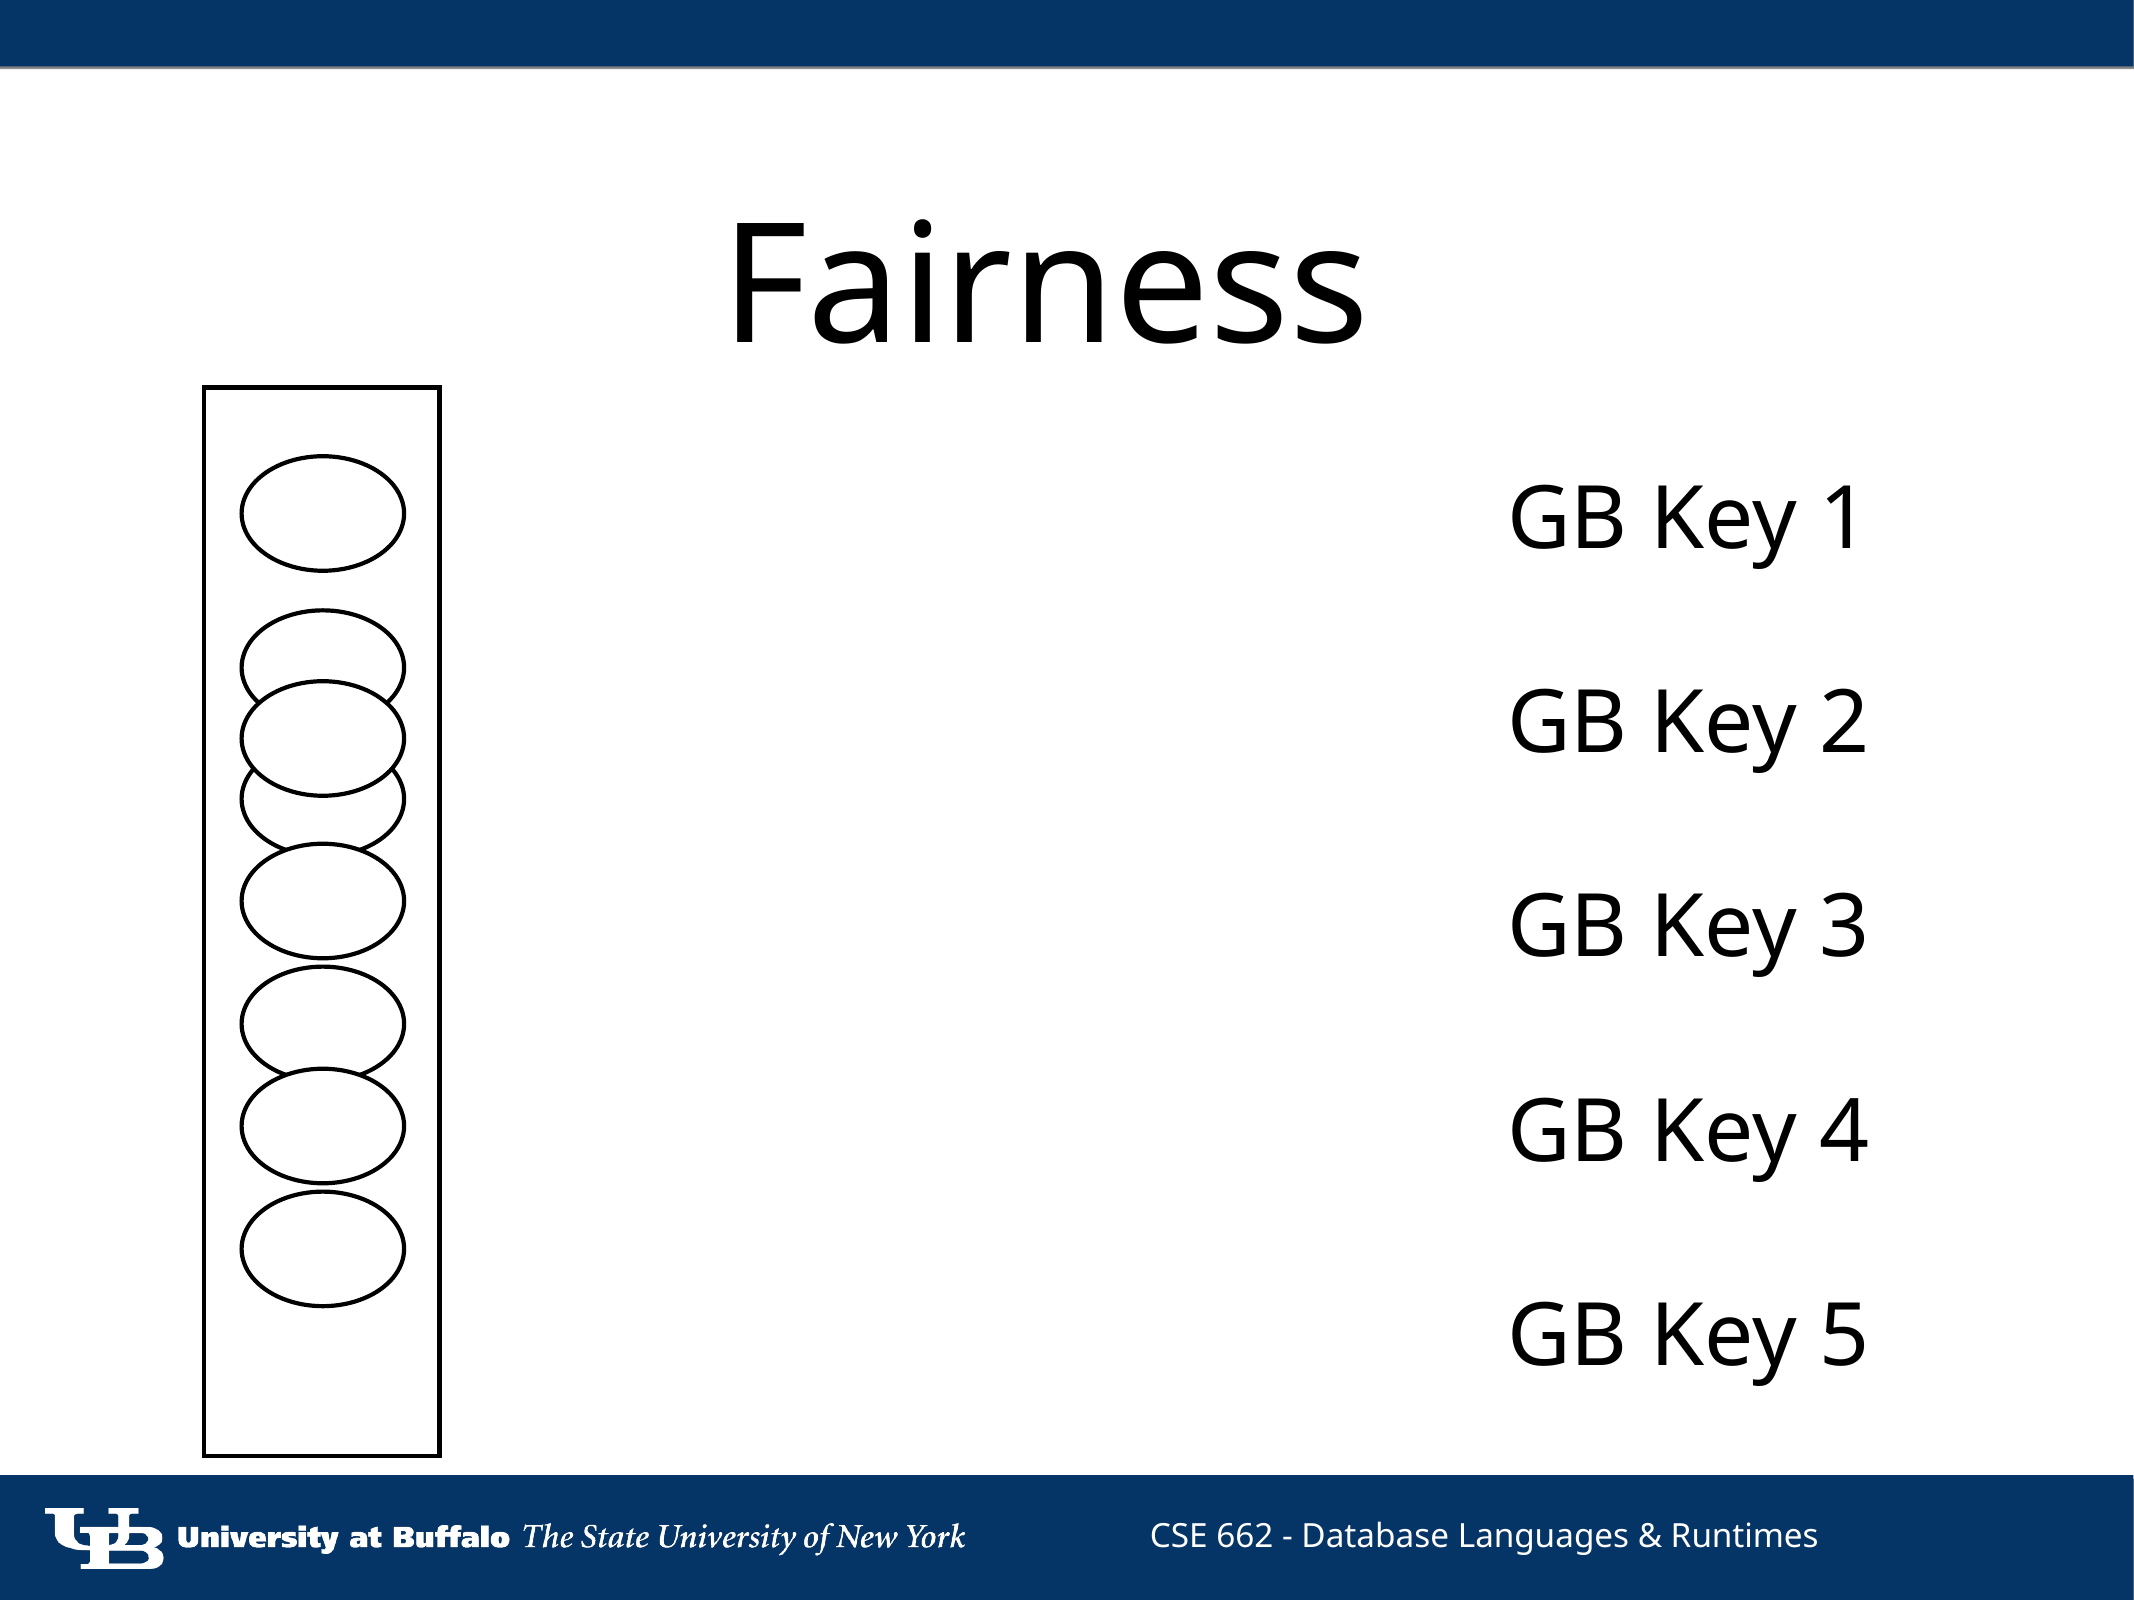

# Fairness
GB Key 1
GB Key 2
GB Key 3
GB Key 4
GB Key 5